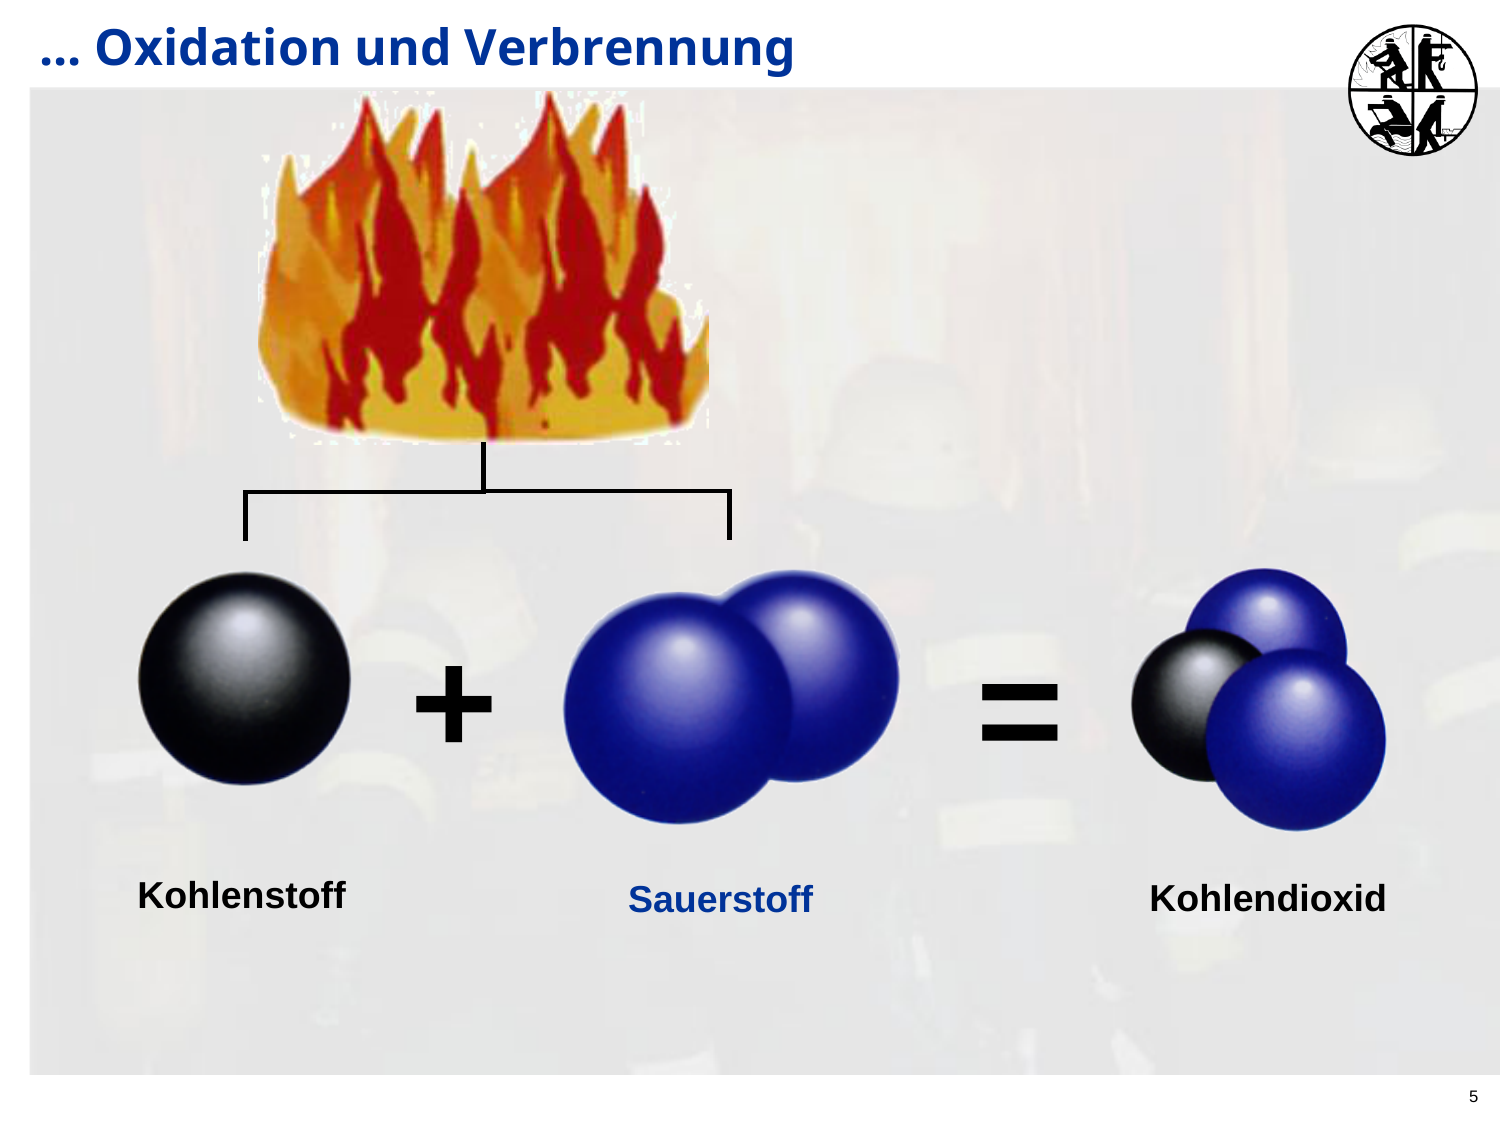

# ... Oxidation und Verbrennung
Kohlenstoff
Kohlendioxid
Sauerstoff
+
=